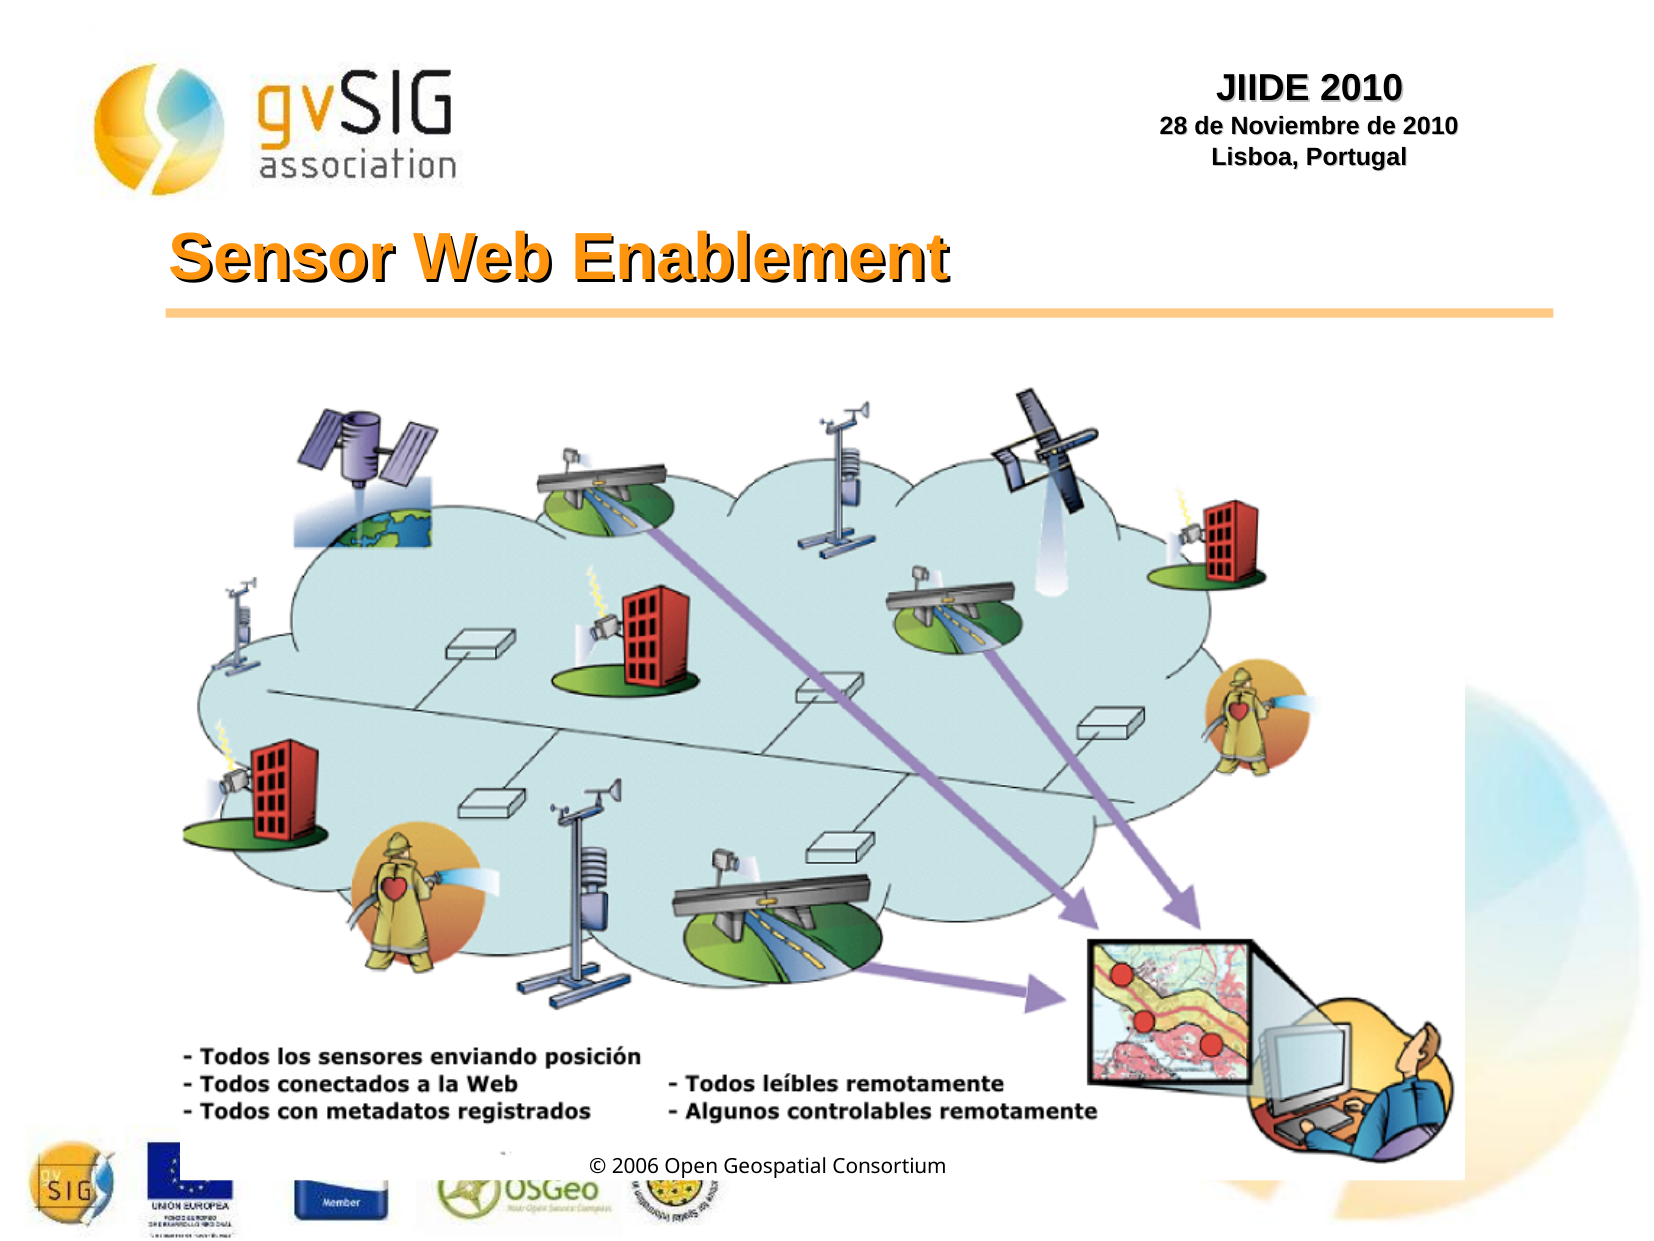

Sensor Web Enablement
© 2006 Open Geospatial Consortium